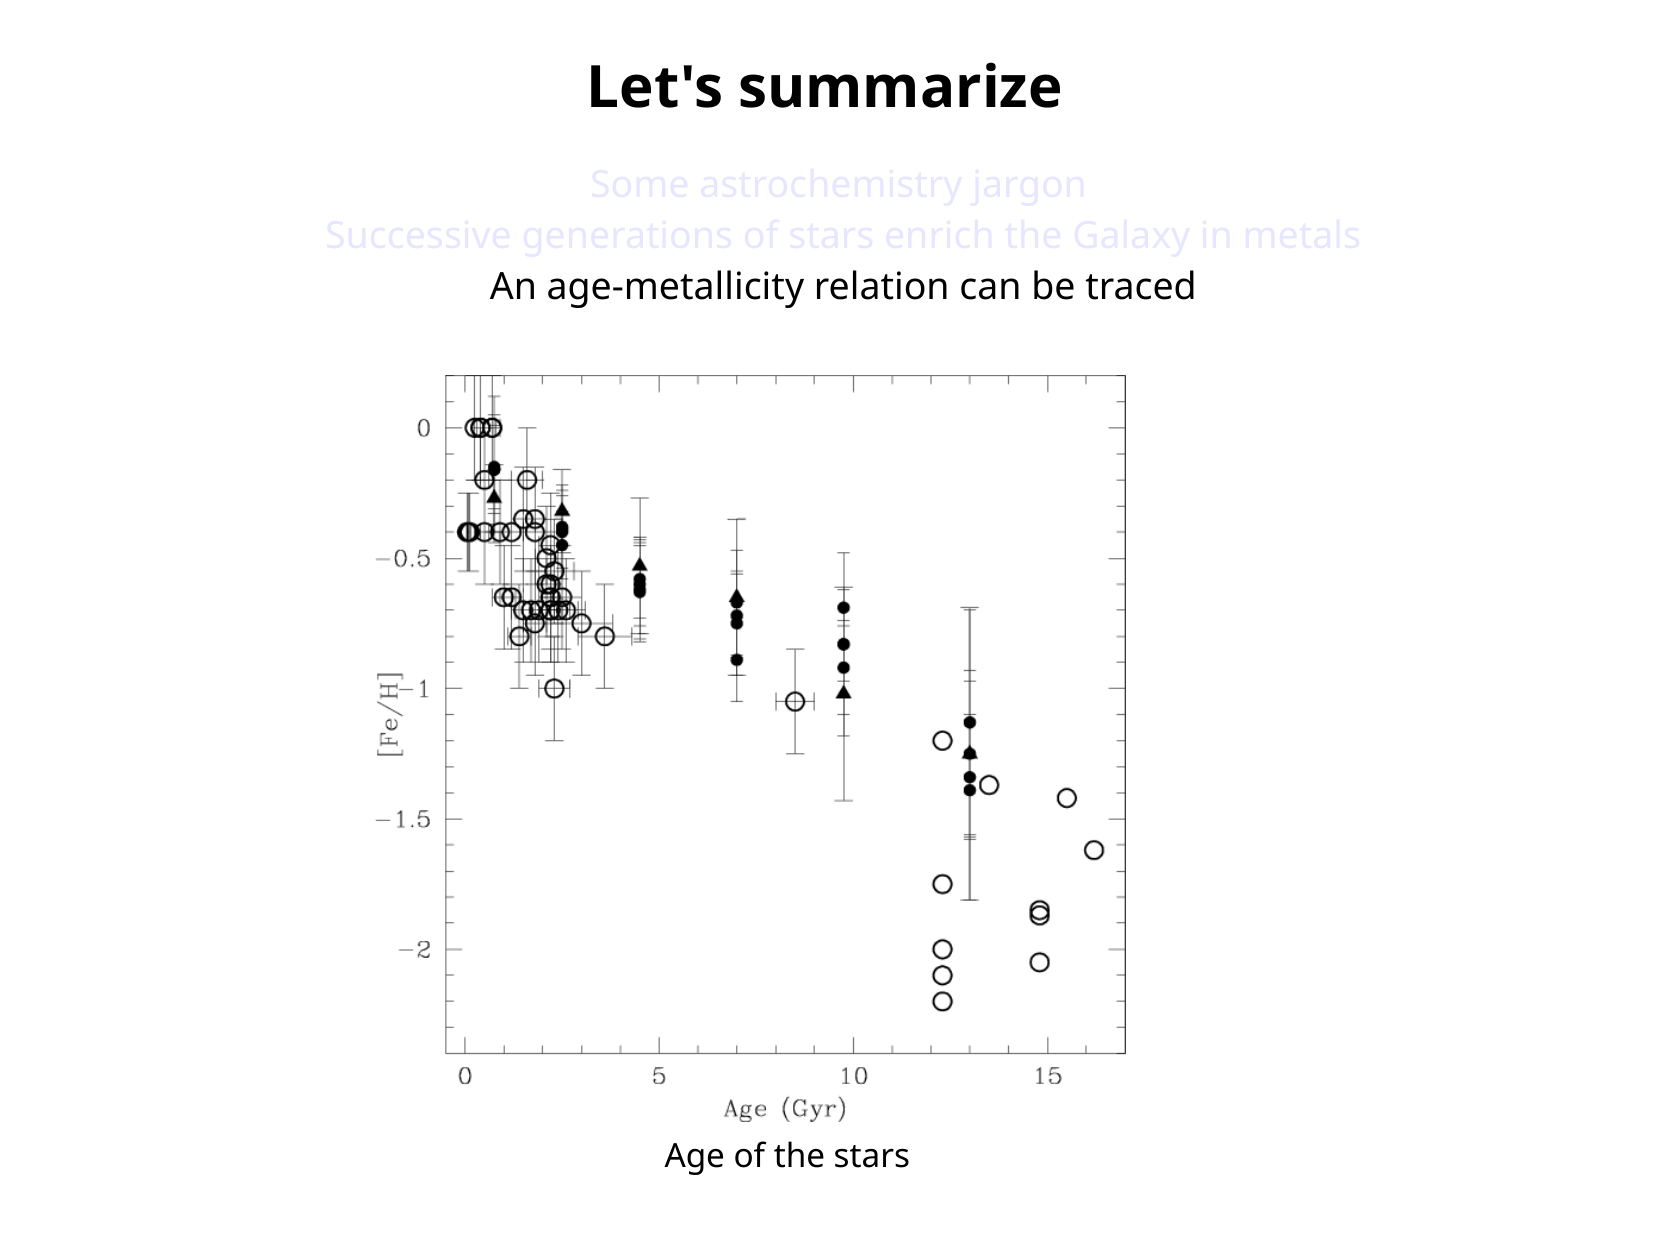

Let's summarize
Some astrochemistry jargon
Successive generations of stars enrich the Galaxy in metals
An age-metallicity relation can be traced
Age of the stars